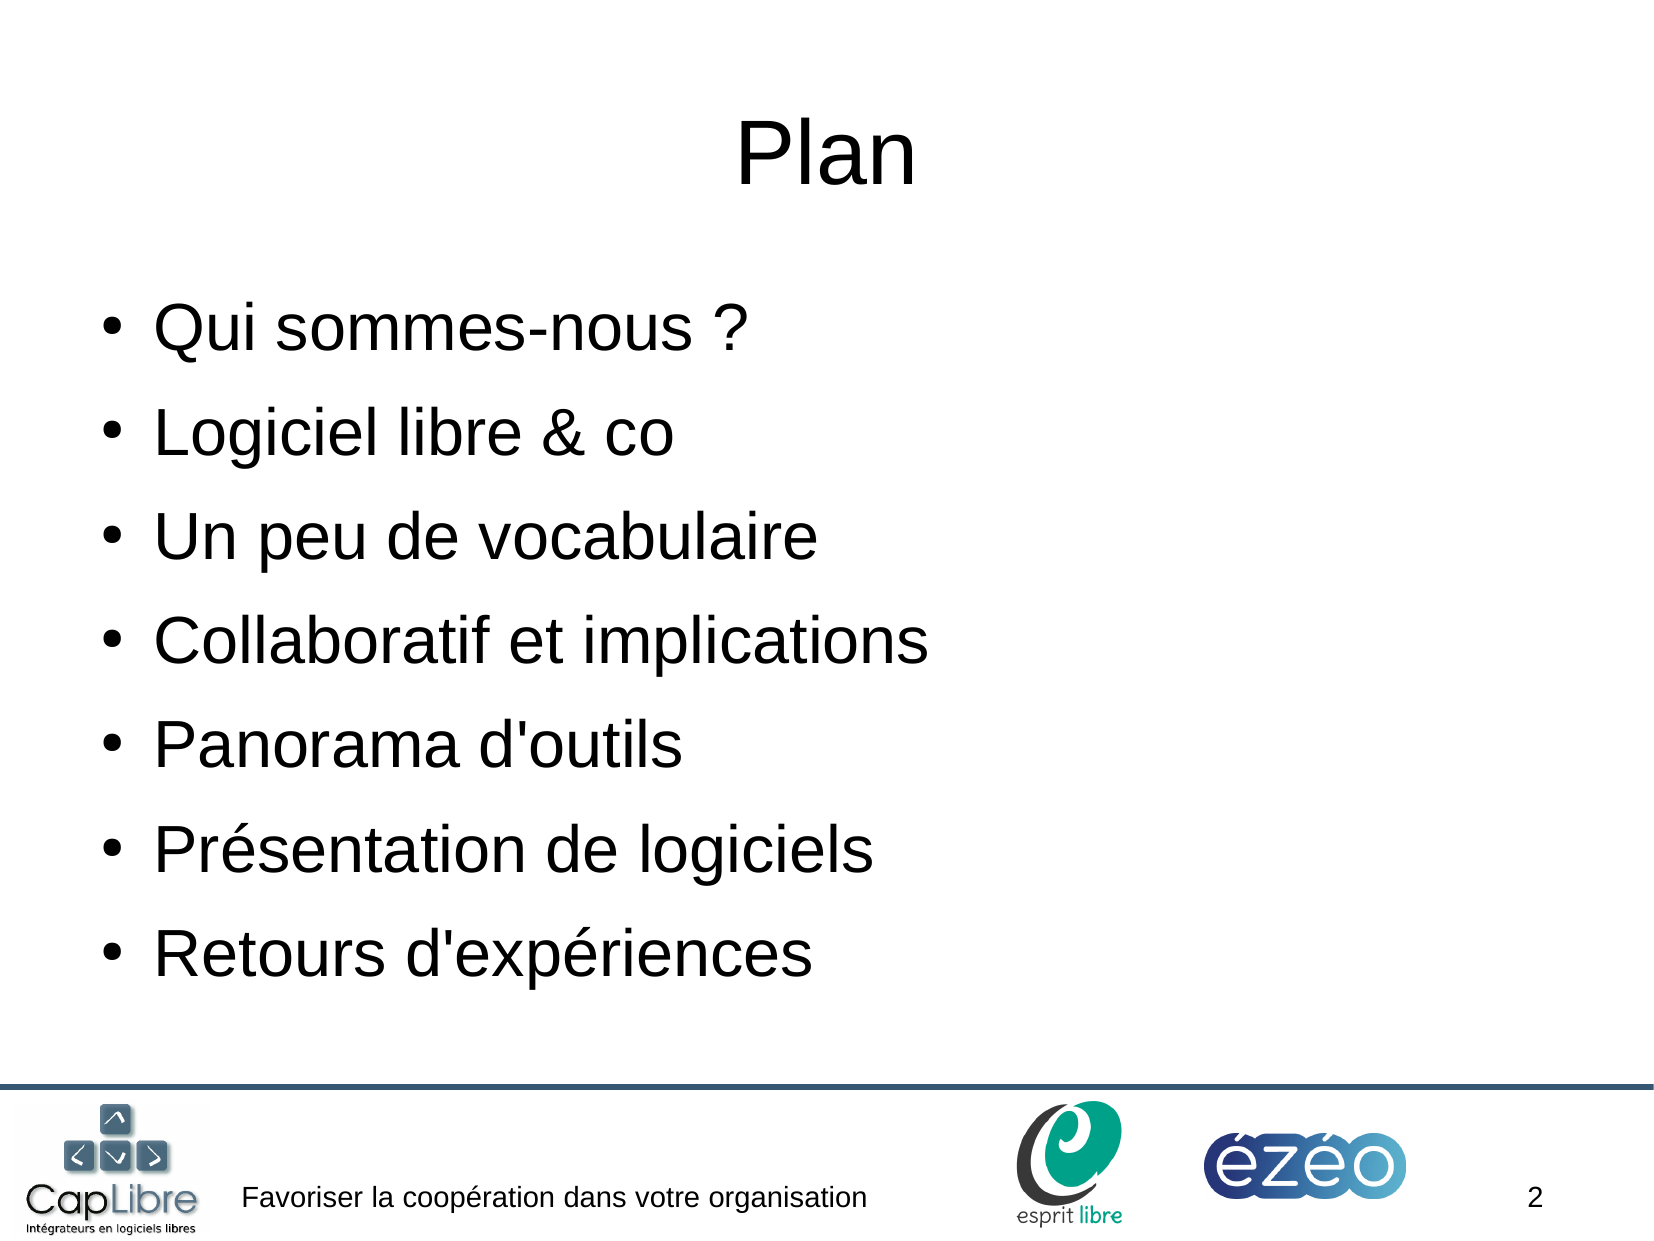

# Plan
Qui sommes-nous ?
Logiciel libre & co
Un peu de vocabulaire
Collaboratif et implications
Panorama d'outils
Présentation de logiciels
Retours d'expériences
Favoriser la coopération dans votre organisation